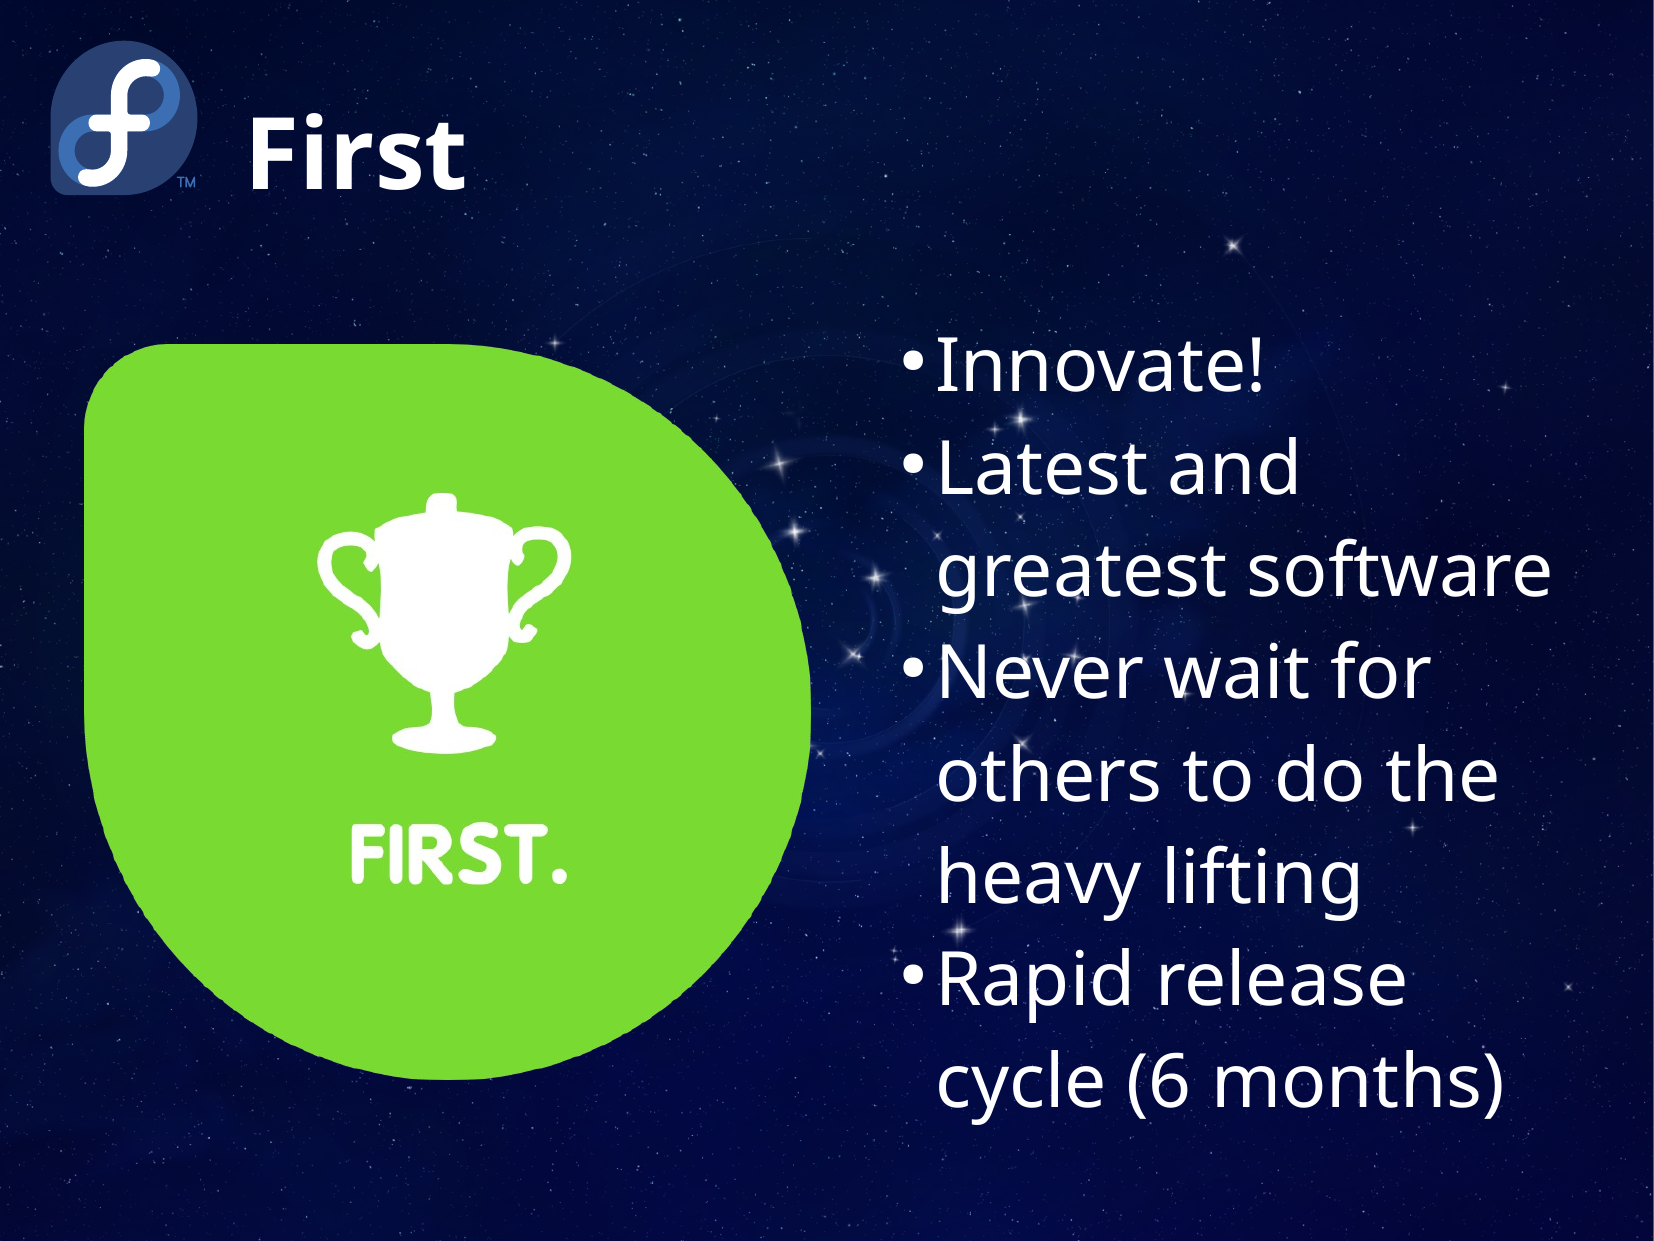

First
Innovate!
Latest and greatest software
Never wait for others to do the heavy lifting
Rapid release cycle (6 months)